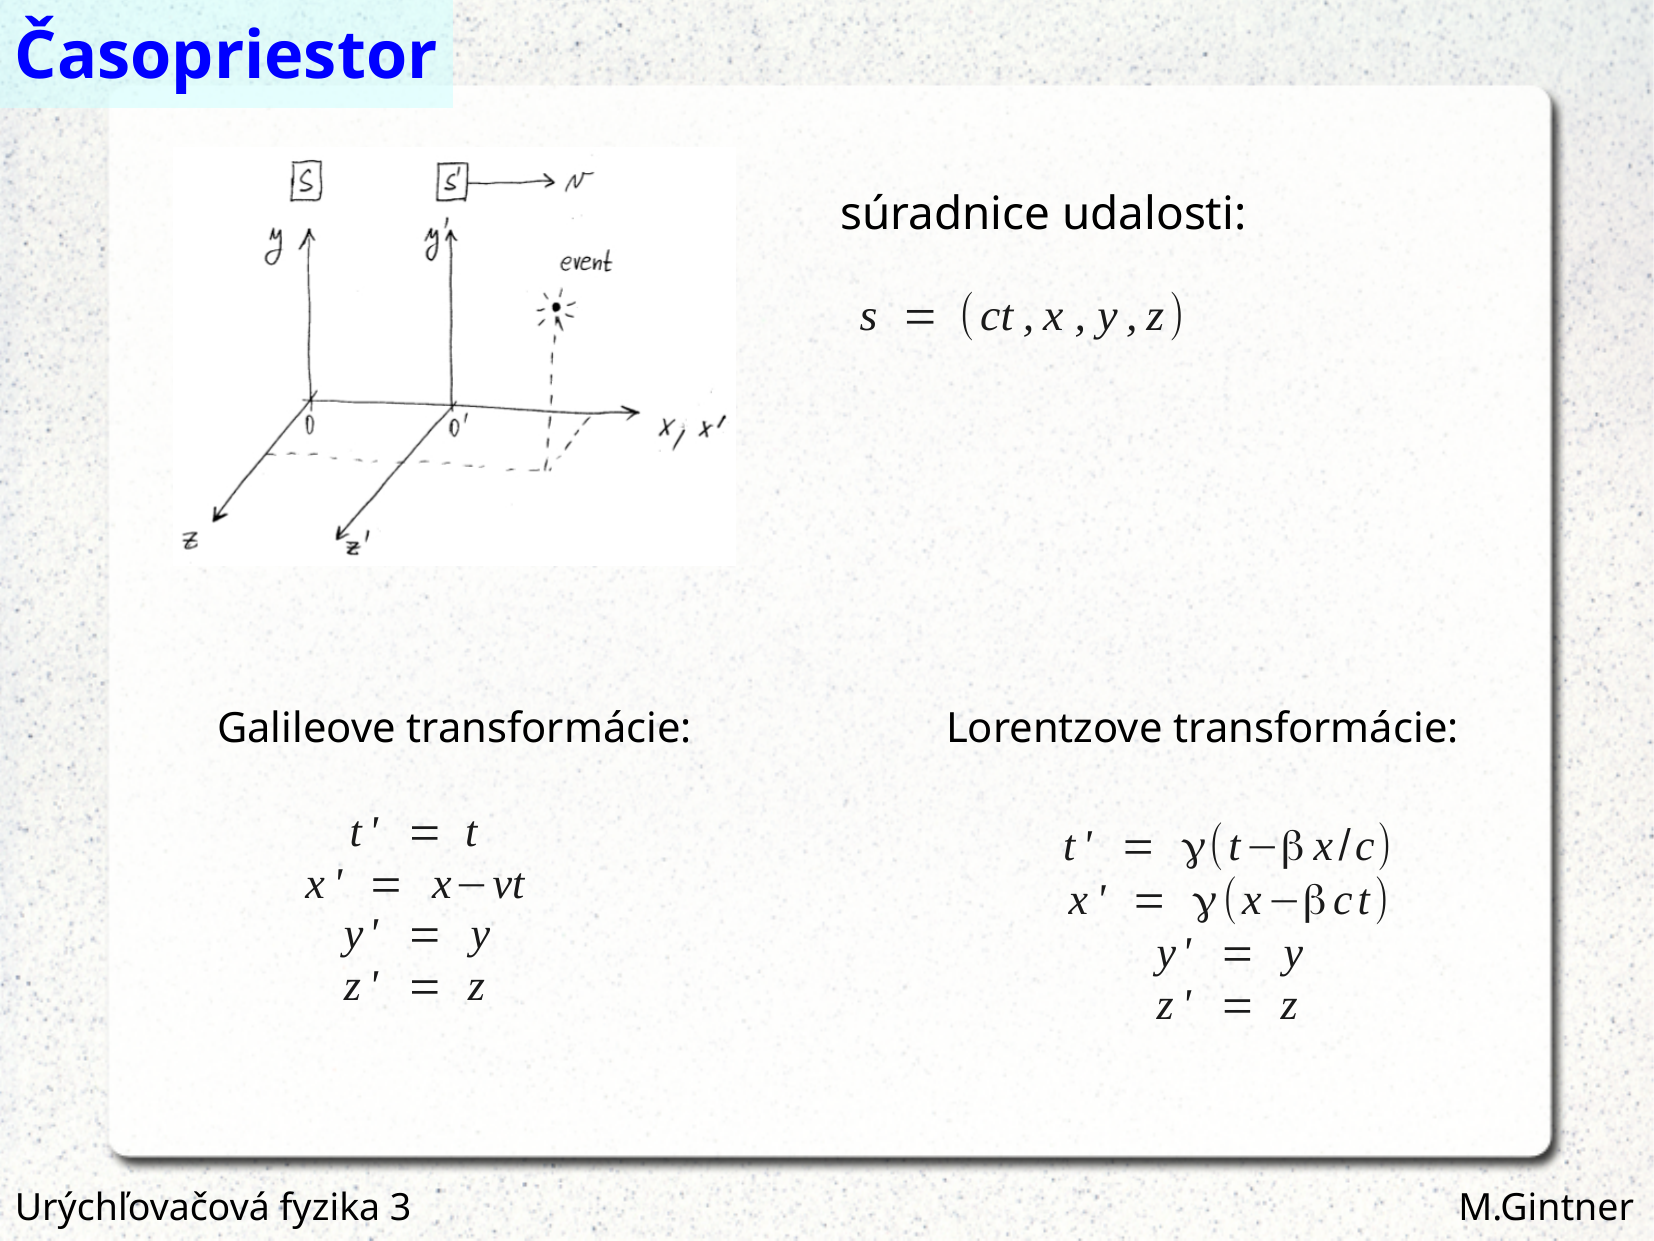

Časopriestor
súradnice udalosti:
Galileove transformácie:
Lorentzove transformácie:
Urýchľovačová fyzika 3
M.Gintner